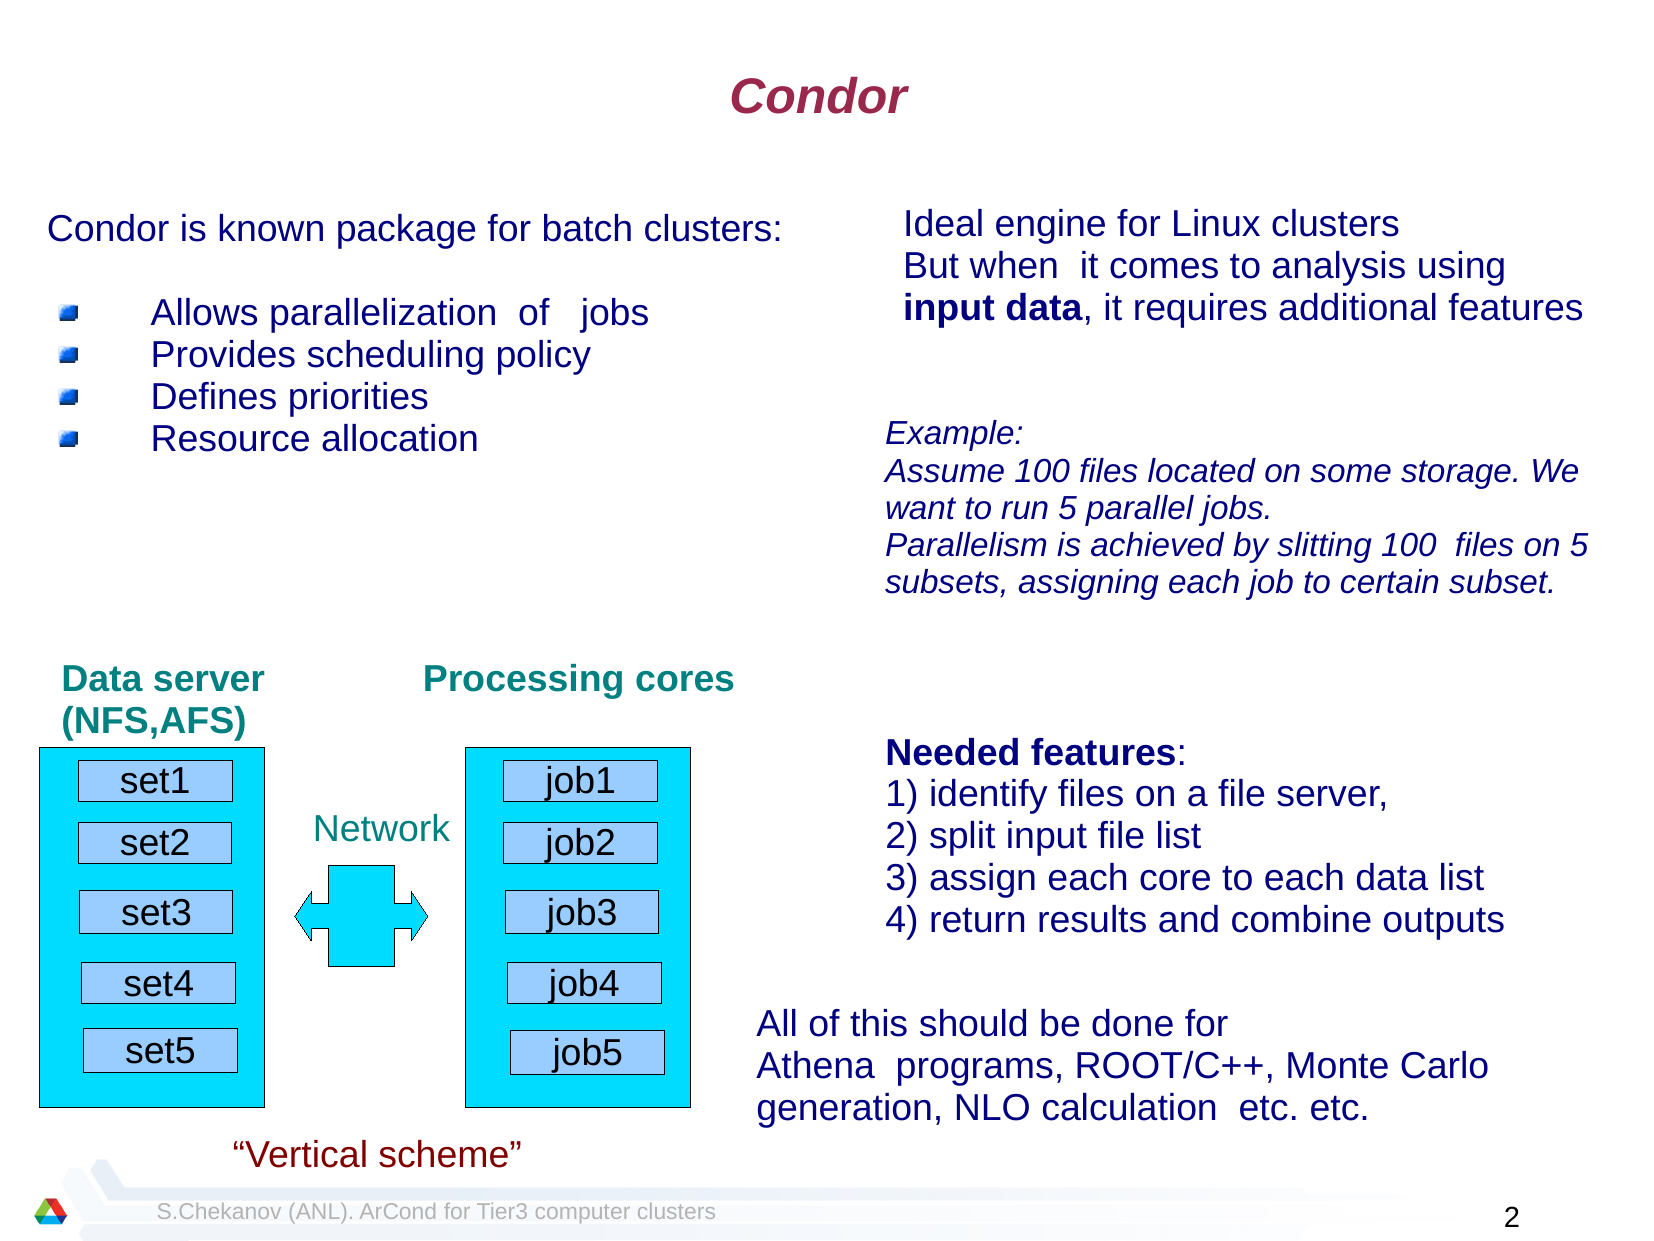

# Condor
Ideal engine for Linux clusters
But when it comes to analysis using input data, it requires additional features
Condor is known package for batch clusters:
 Allows parallelization of jobs
 Provides scheduling policy
 Defines priorities
 Resource allocation
Example:
Assume 100 files located on some storage. We want to run 5 parallel jobs.
Parallelism is achieved by slitting 100 files on 5 subsets, assigning each job to certain subset.
Data server (NFS,AFS)
Processing cores
Needed features:
1) identify files on a file server,
2) split input file list
3) assign each core to each data list
4) return results and combine outputs
set1
job1
Network
set2
job2
set3
job3
set4
job4
All of this should be done for
Athena programs, ROOT/C++, Monte Carlo generation, NLO calculation etc. etc.
set5
job5
“Vertical scheme”
2